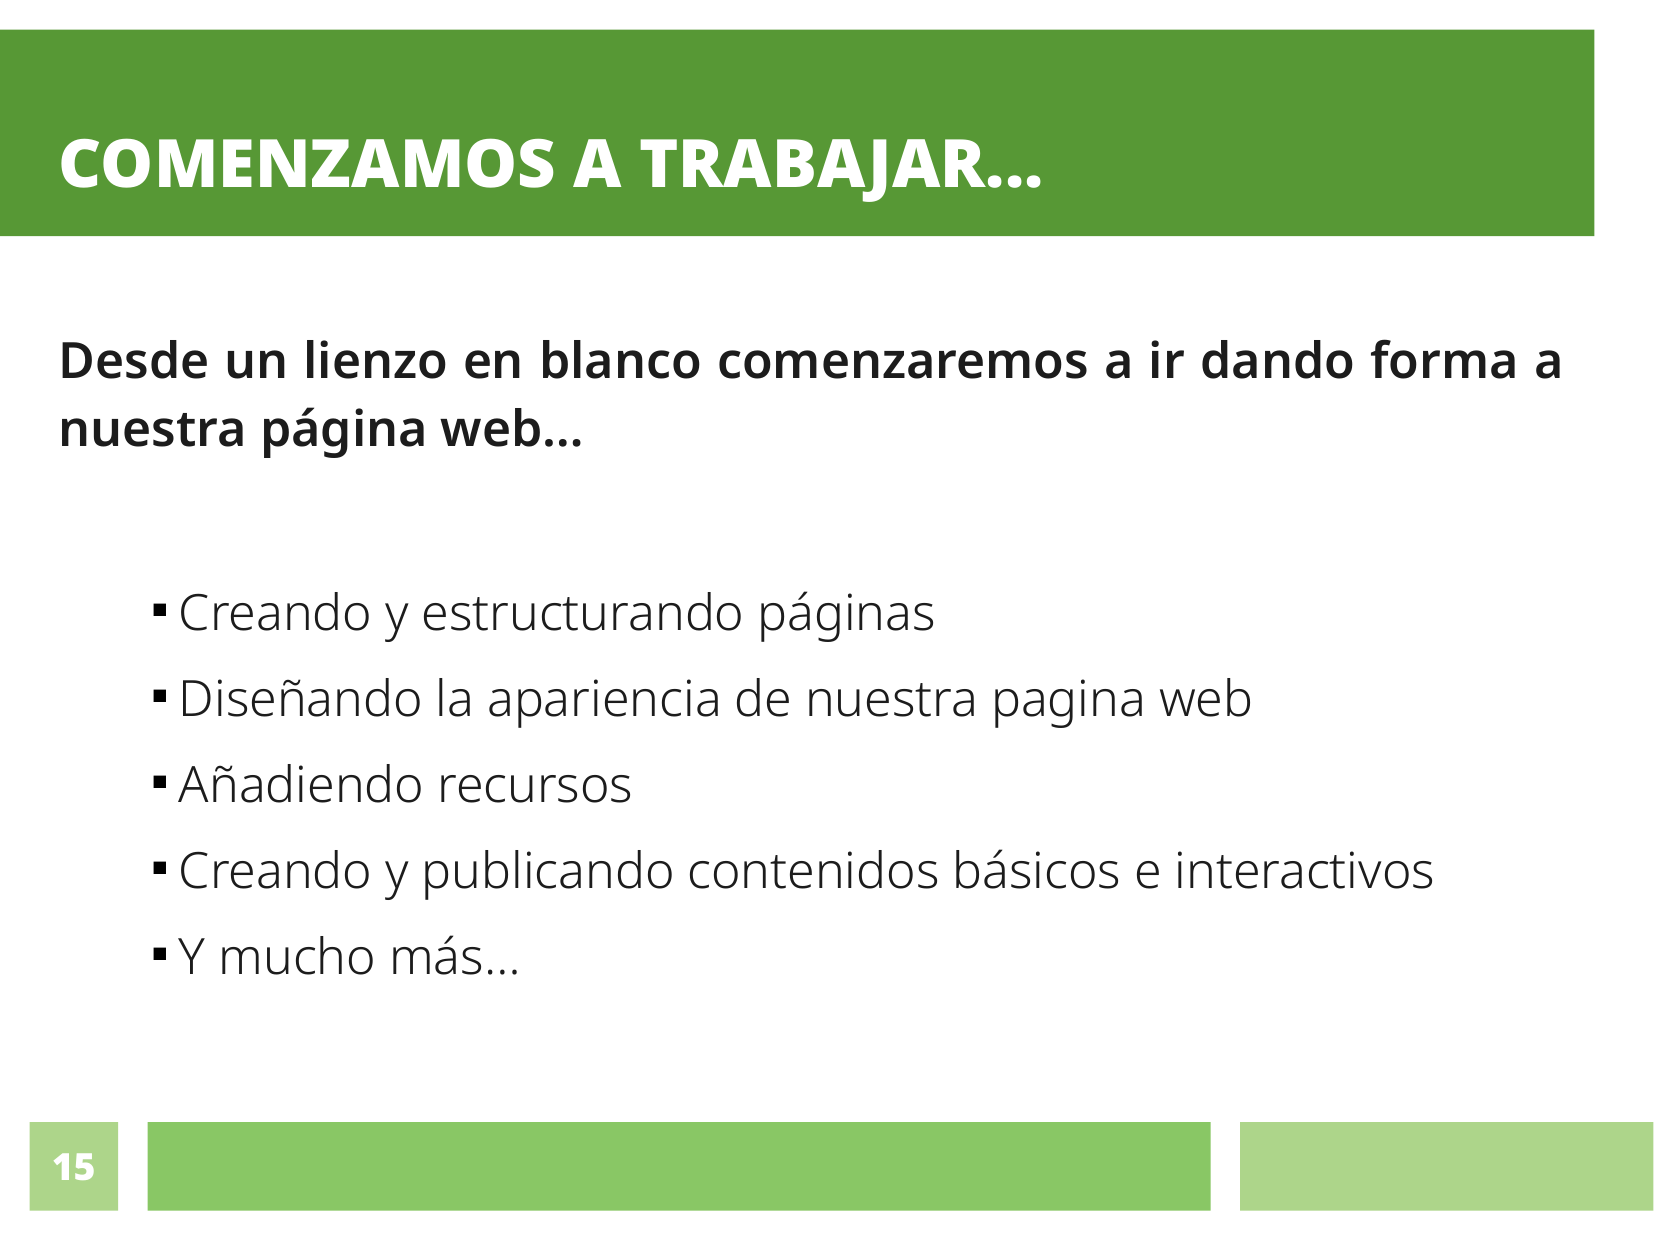

# COMENZAMOS A TRABAJAR...
Desde un lienzo en blanco comenzaremos a ir dando forma a nuestra página web…
 Creando y estructurando páginas
 Diseñando la apariencia de nuestra pagina web
 Añadiendo recursos
 Creando y publicando contenidos básicos e interactivos
 Y mucho más…
15